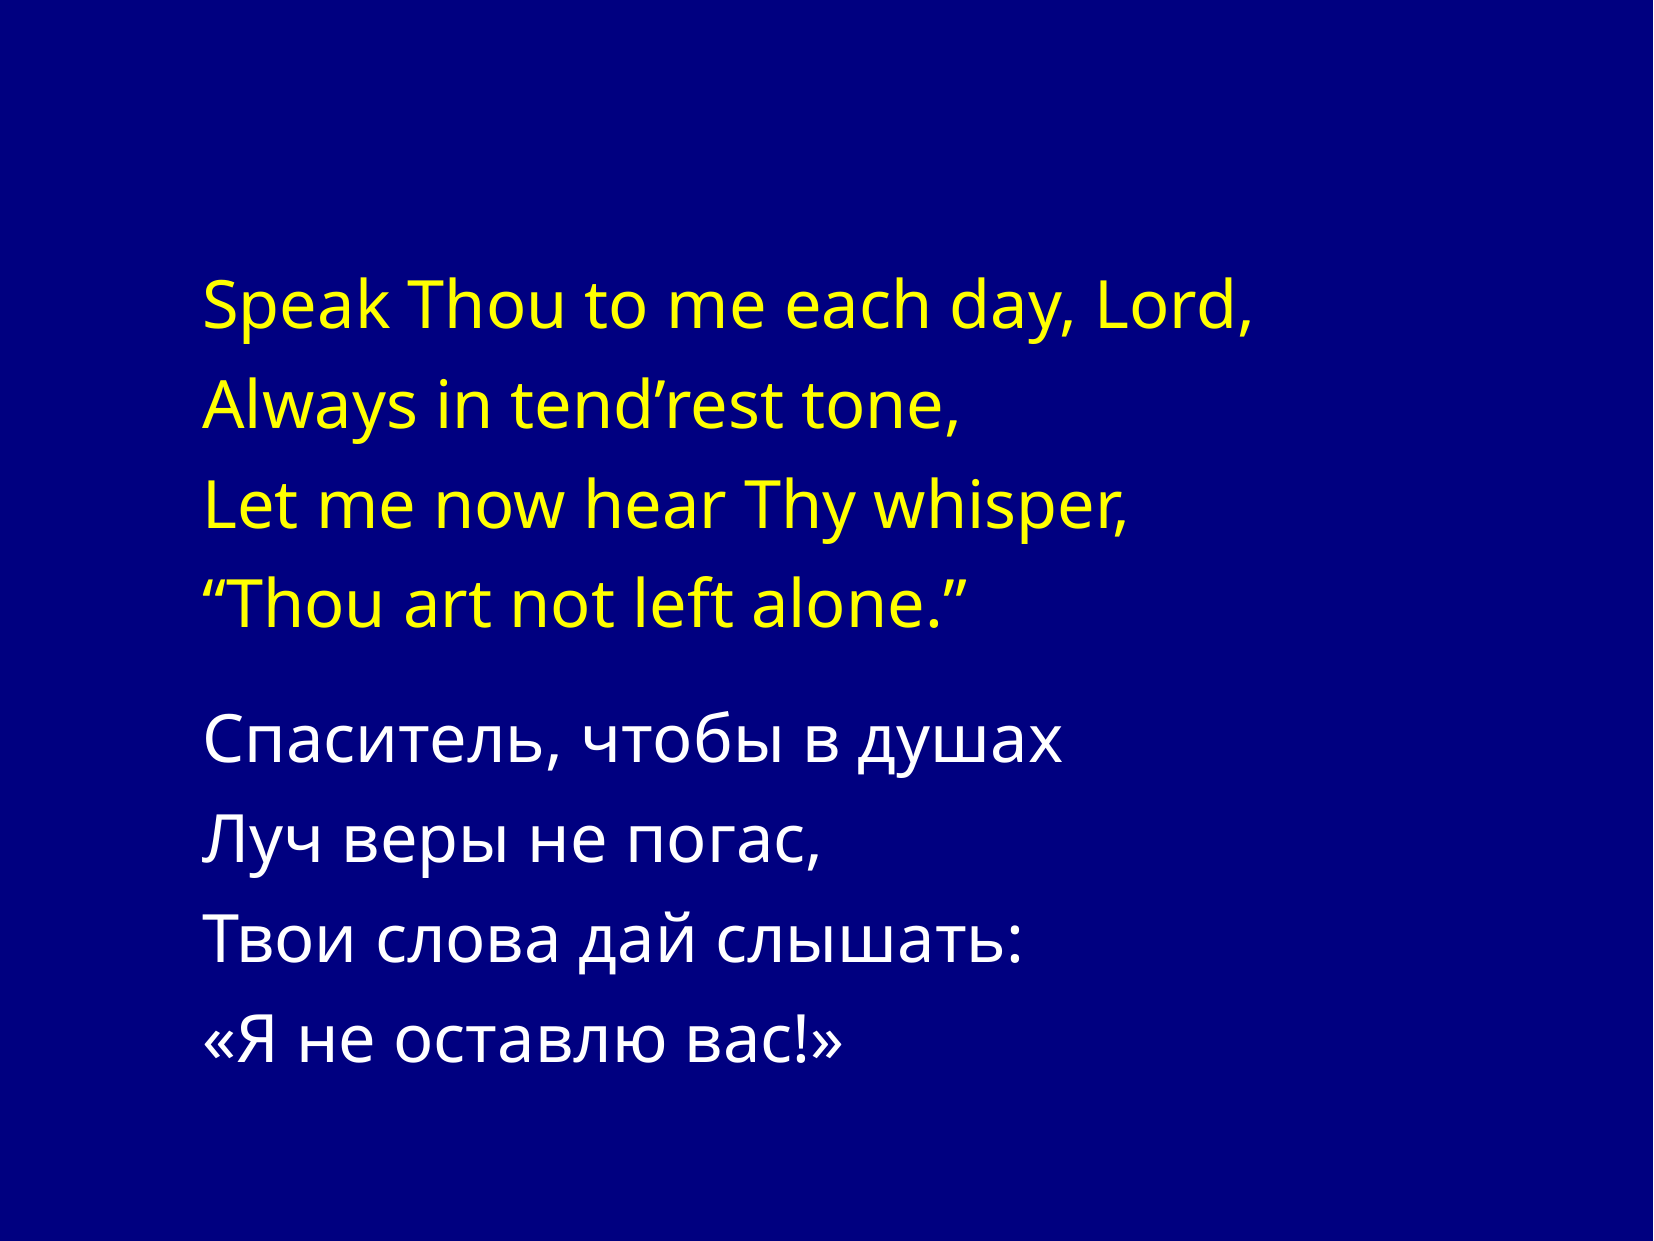

Speak Thou to me each day, Lord,
	Always in tend’rest tone,
	Let me now hear Thy whisper,
	“Thou art not left alone.”
	Спаситель, чтобы в душах
	Луч веры не погас,
	Твои слова дай слышать:
	«Я не оставлю вас!»